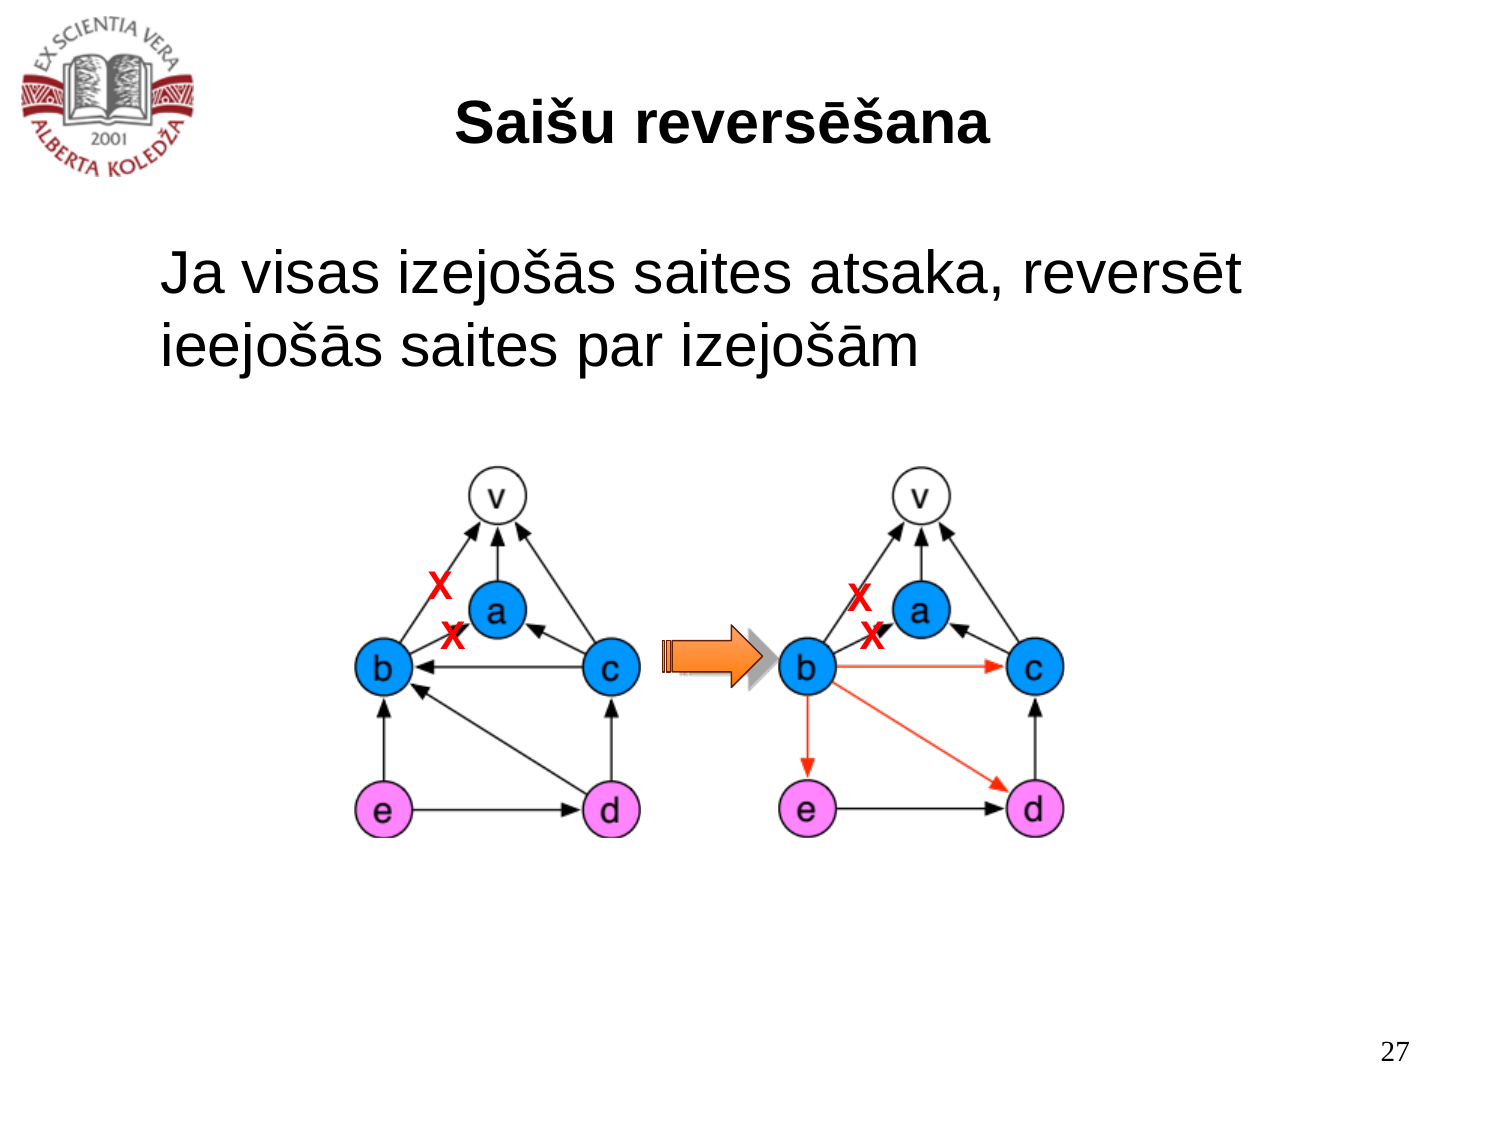

# Saišu reversēšana
Ja visas izejošās saites atsaka, reversēt ieejošās saites par izejošām
X
X
X
X